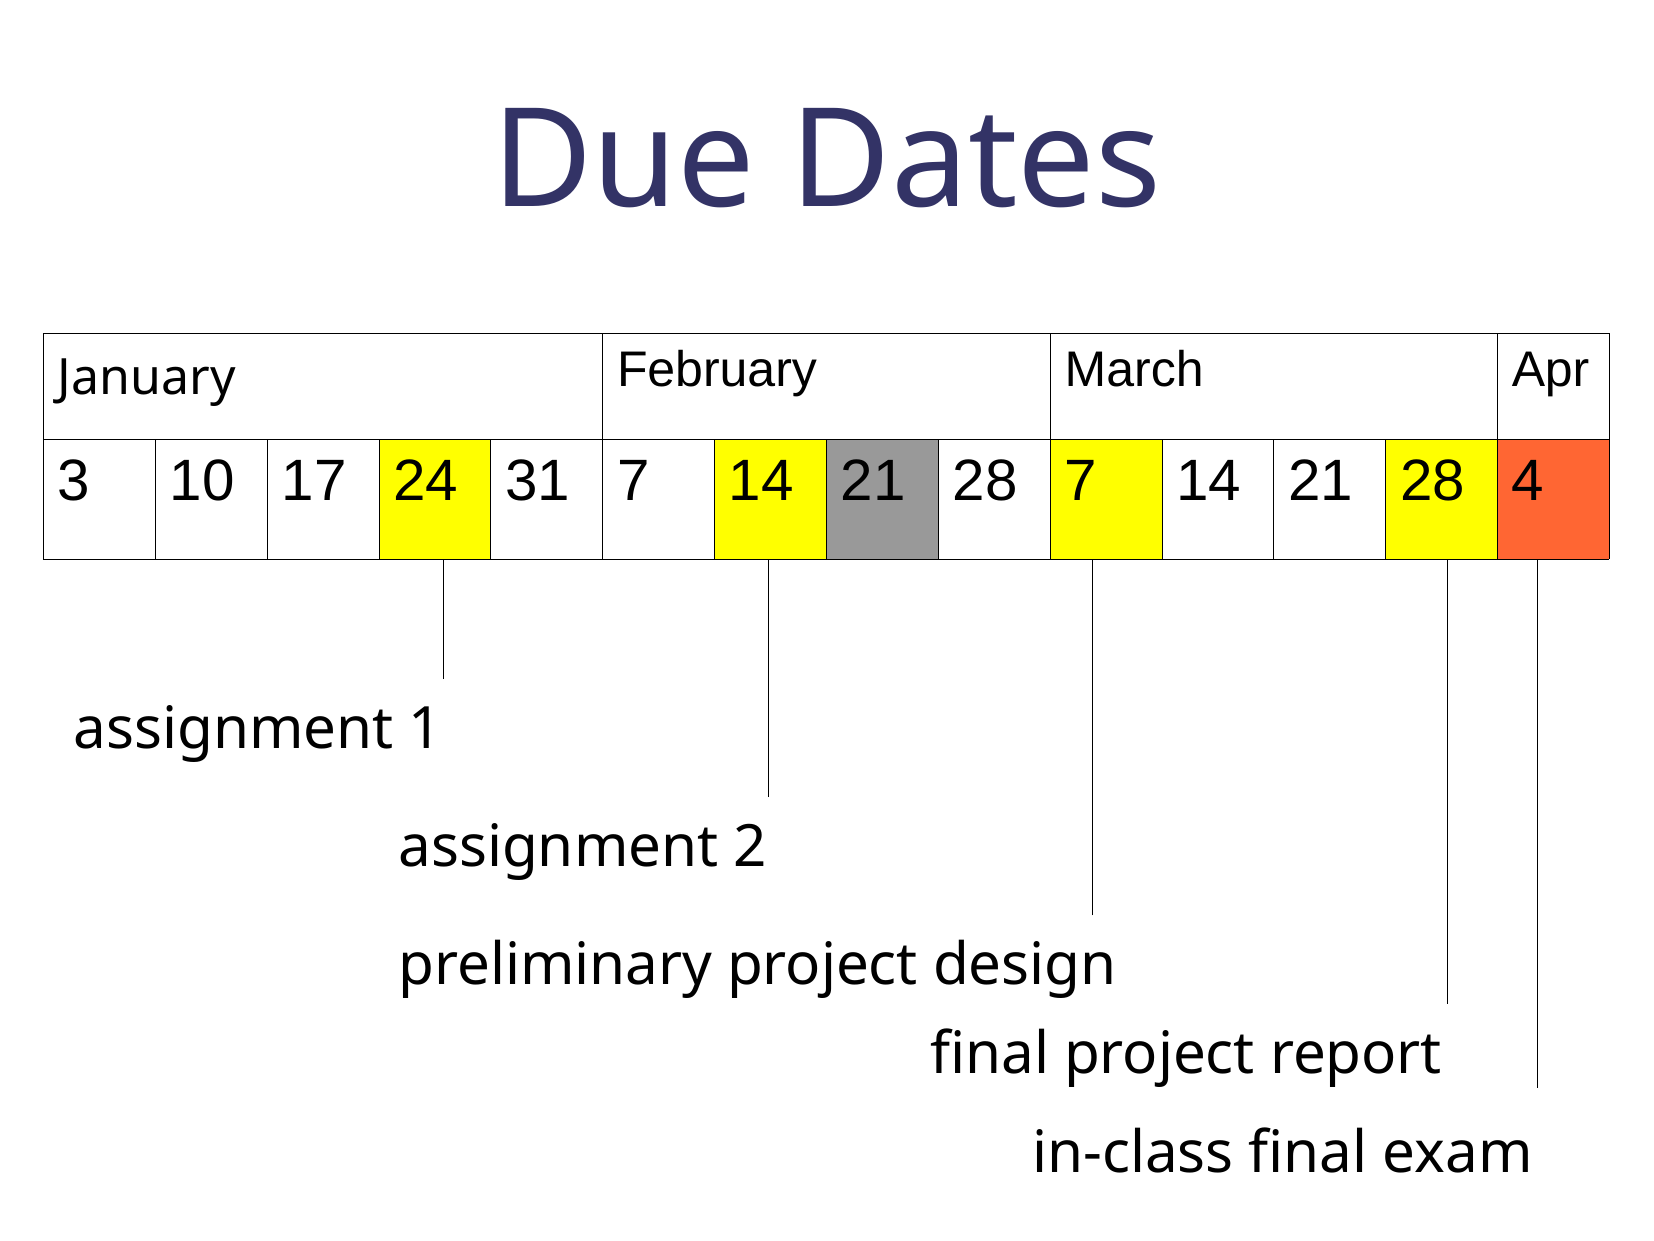

# Due Dates
| January | | | | | February | | | | March | | | | Apr |
| --- | --- | --- | --- | --- | --- | --- | --- | --- | --- | --- | --- | --- | --- |
| 3 | 10 | 17 | 24 | 31 | 7 | 14 | 21 | 28 | 7 | 14 | 21 | 28 | 4 |
assignment 1
assignment 2
preliminary project design
final project report
in-class final exam